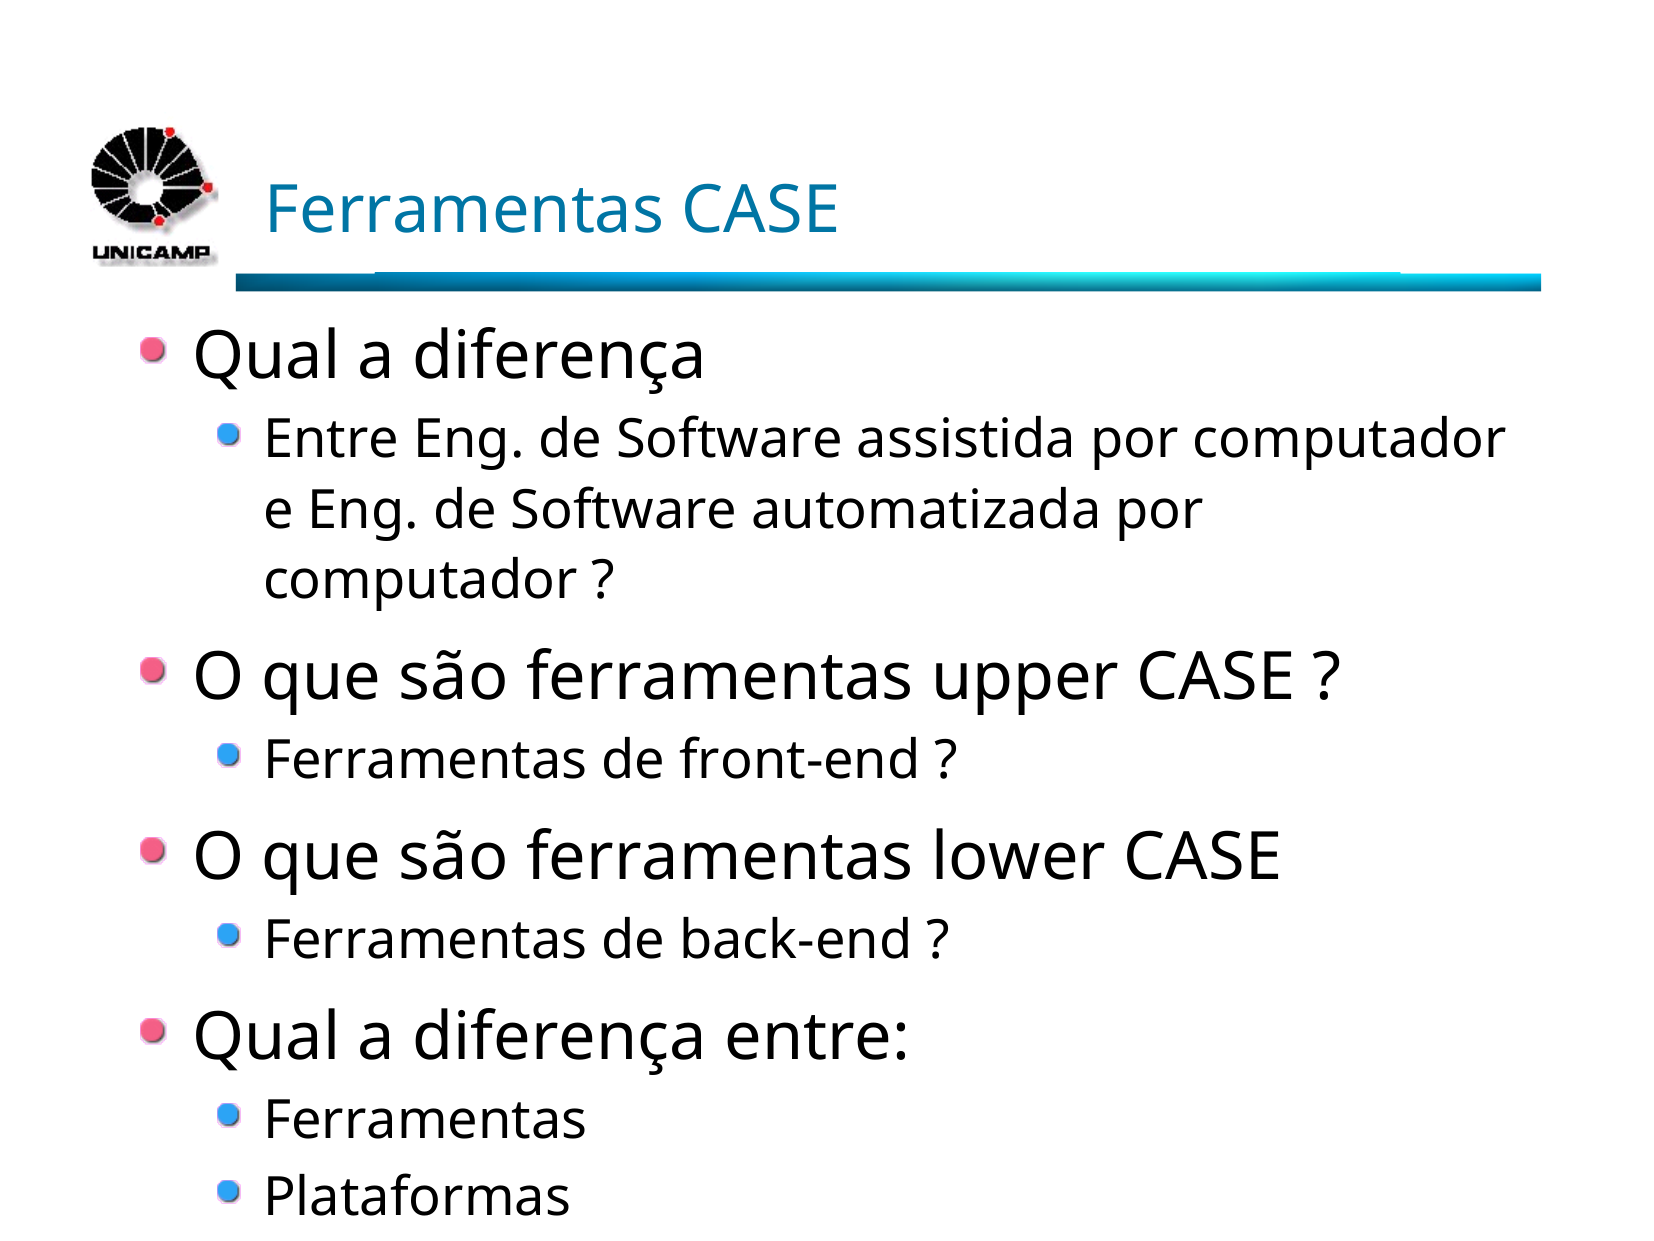

# Ferramentas CASE
Qual a diferença
Entre Eng. de Software assistida por computador e Eng. de Software automatizada por computador ?
O que são ferramentas upper CASE ?
Ferramentas de front-end ?
O que são ferramentas lower CASE
Ferramentas de back-end ?
Qual a diferença entre:
Ferramentas
Plataformas
Ambientes ?